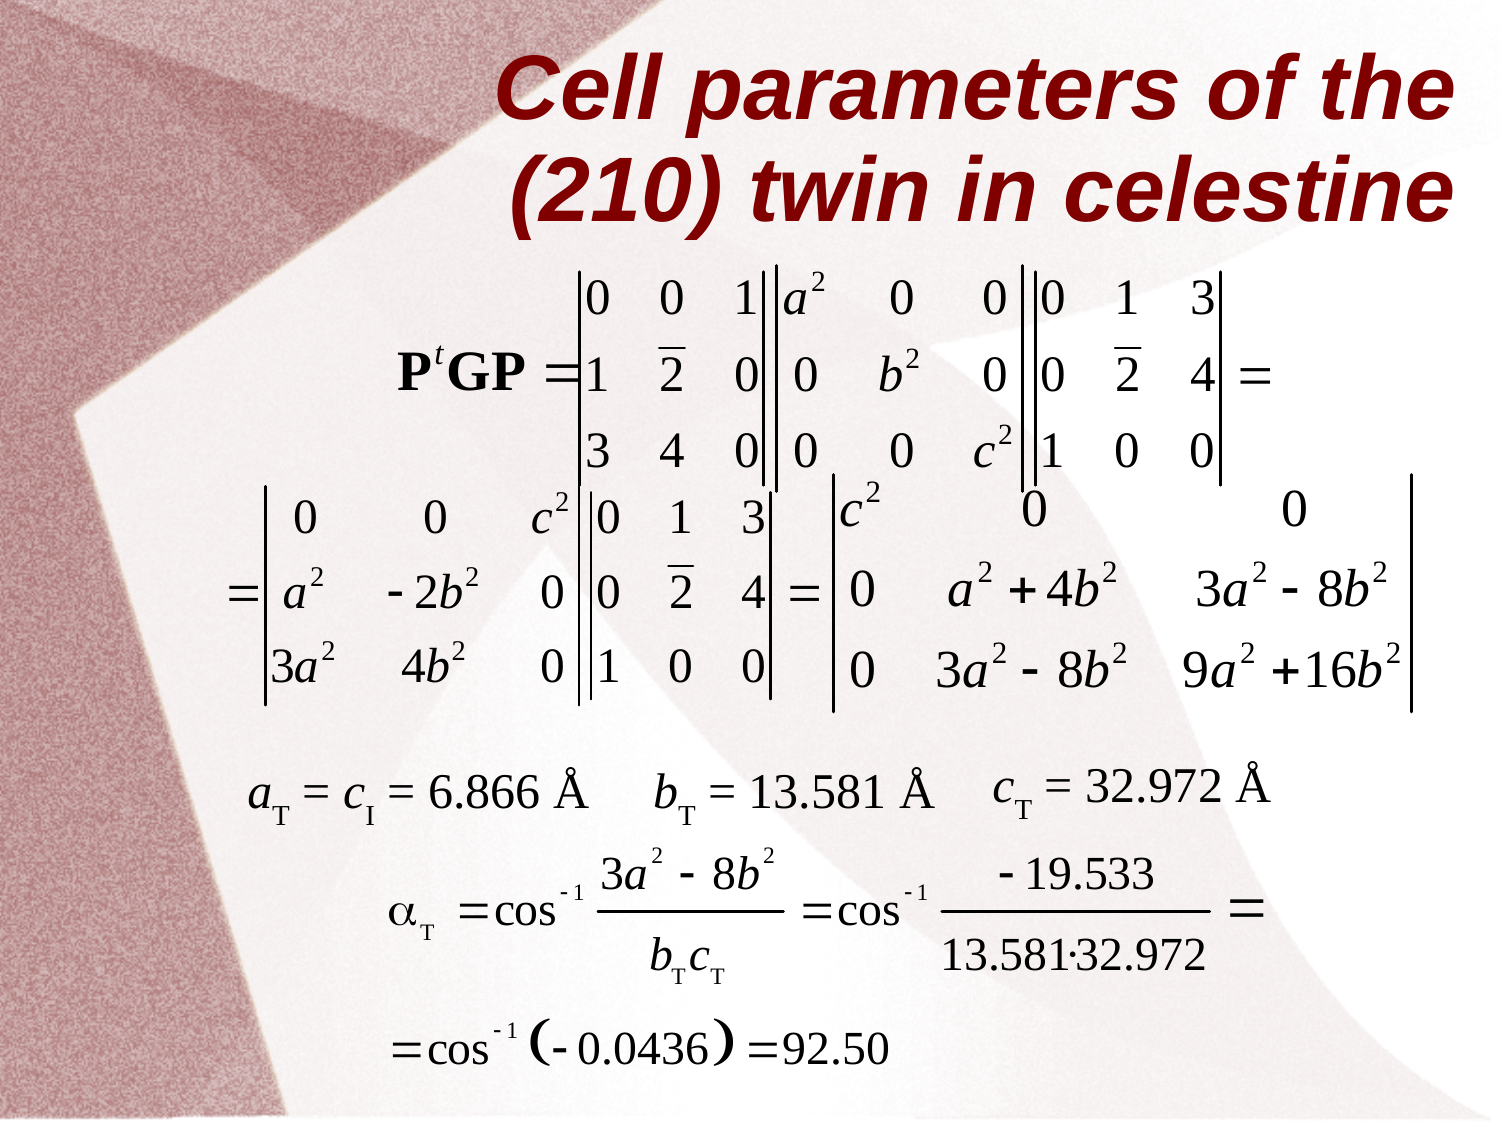

#
Cell parameters of the (210) twin in celestine
cT = 32.972 Å
aT = cI = 6.866 Å
bT = 13.581 Å